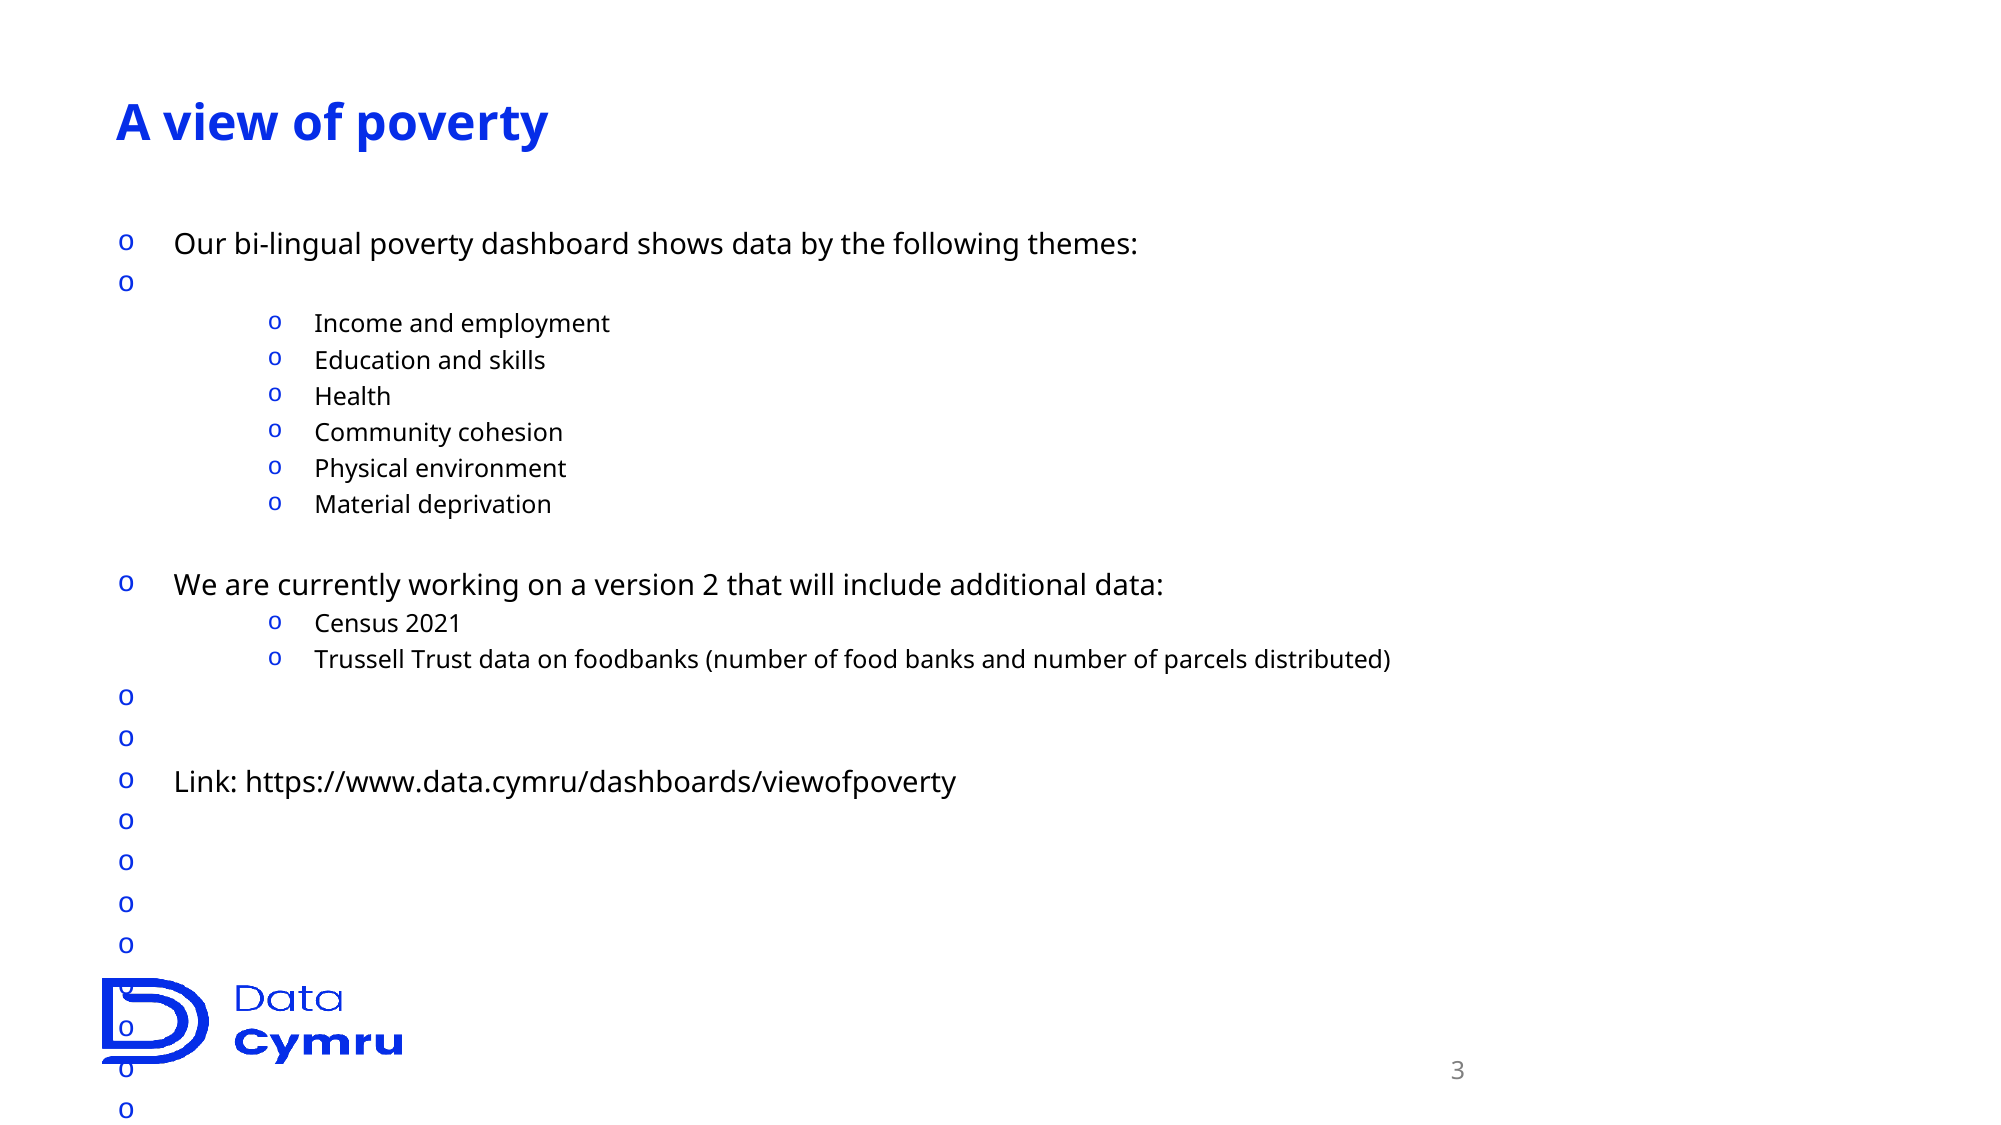

# A view of poverty
Our bi-lingual poverty dashboard shows data by the following themes:
Income and employment
Education and skills
Health
Community cohesion
Physical environment
Material deprivation
We are currently working on a version 2 that will include additional data:
Census 2021
Trussell Trust data on foodbanks (number of food banks and number of parcels distributed)
Link: https://www.data.cymru/dashboards/viewofpoverty